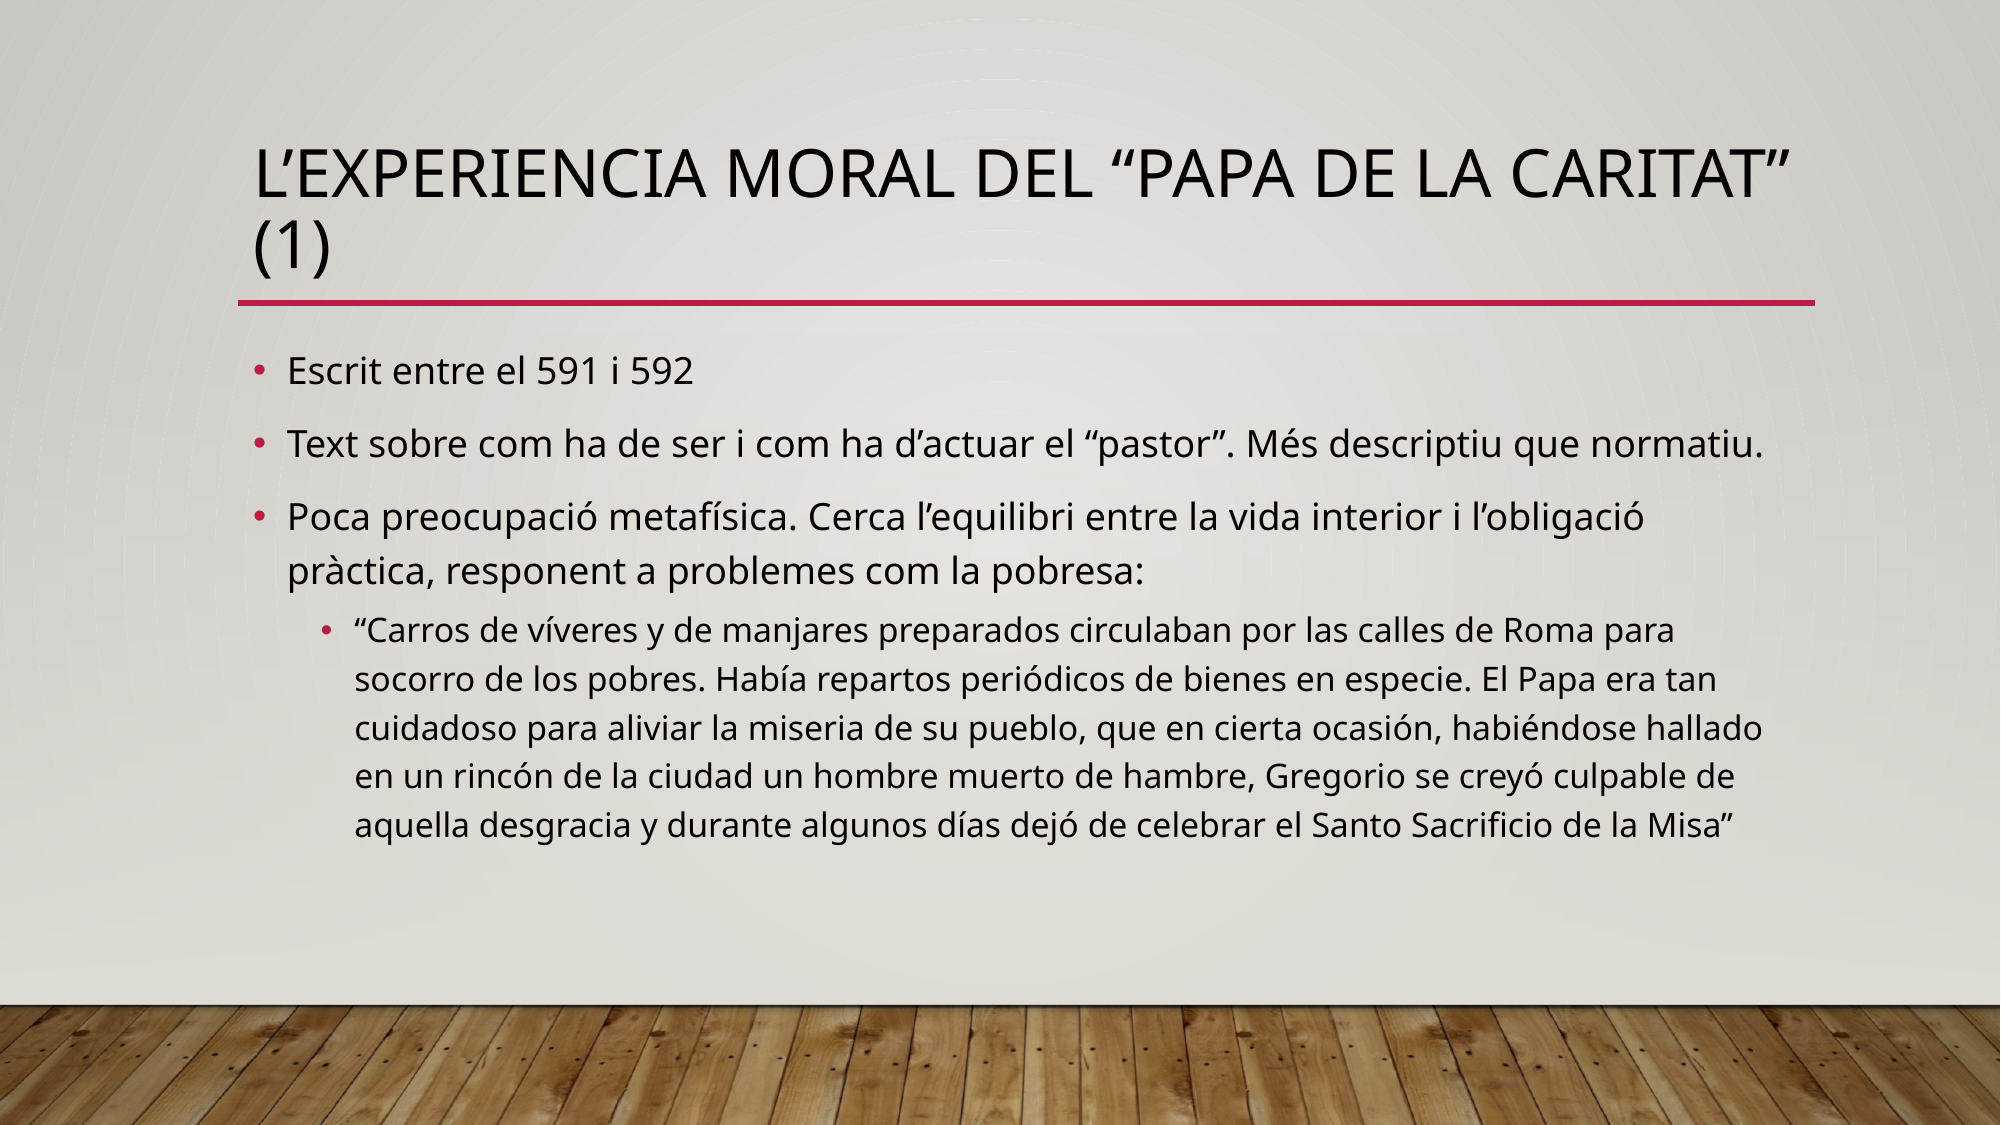

# L’experiencia moral del “papa de la caritat” (1)
Escrit entre el 591 i 592
Text sobre com ha de ser i com ha d’actuar el “pastor”. Més descriptiu que normatiu.
Poca preocupació metafísica. Cerca l’equilibri entre la vida interior i l’obligació pràctica, responent a problemes com la pobresa:
“Carros de víveres y de manjares preparados circulaban por las calles de Roma para socorro de los pobres. Había repartos periódicos de bienes en especie. El Papa era tan cuidadoso para aliviar la miseria de su pueblo, que en cierta ocasión, habiéndose hallado en un rincón de la ciudad un hombre muerto de hambre, Gregorio se creyó culpable de aquella desgracia y durante algunos días dejó de celebrar el Santo Sacrificio de la Misa”